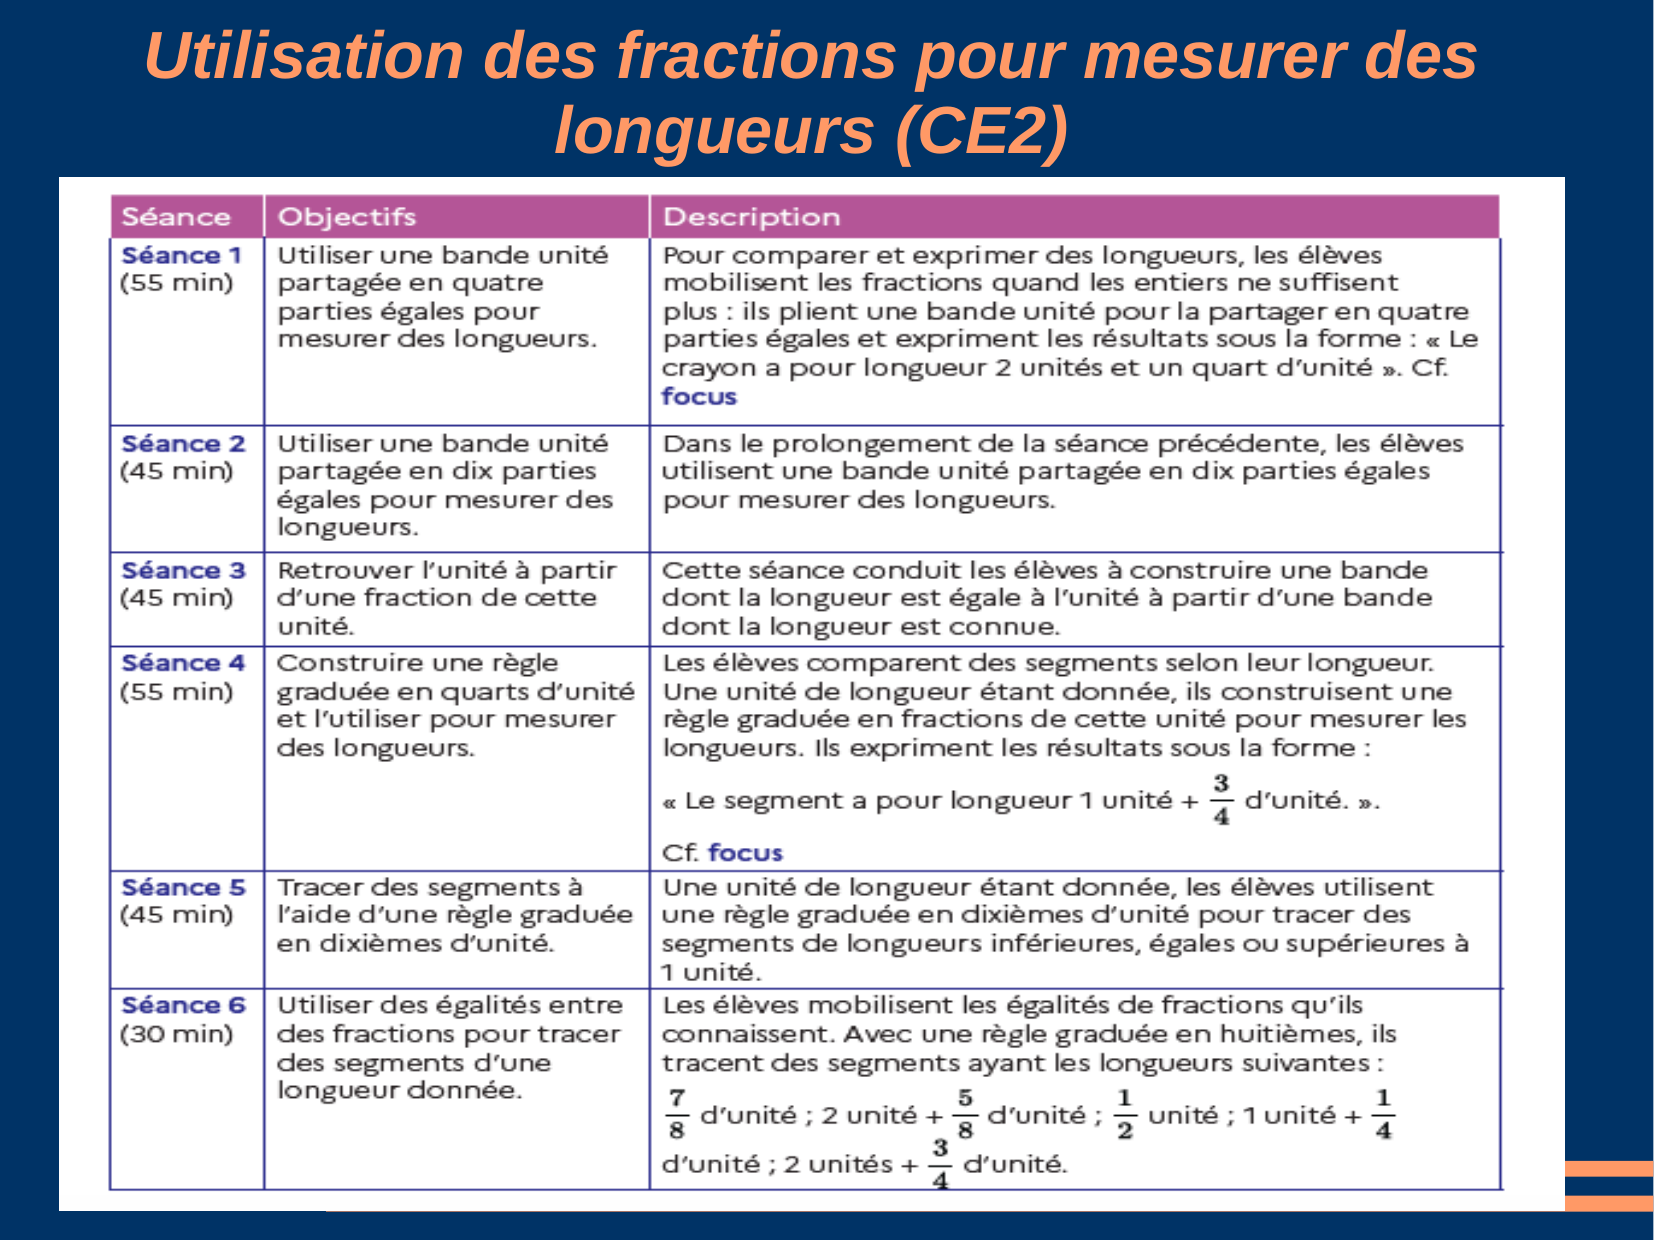

# Utilisation des fractions pour mesurer des longueurs (CE2)